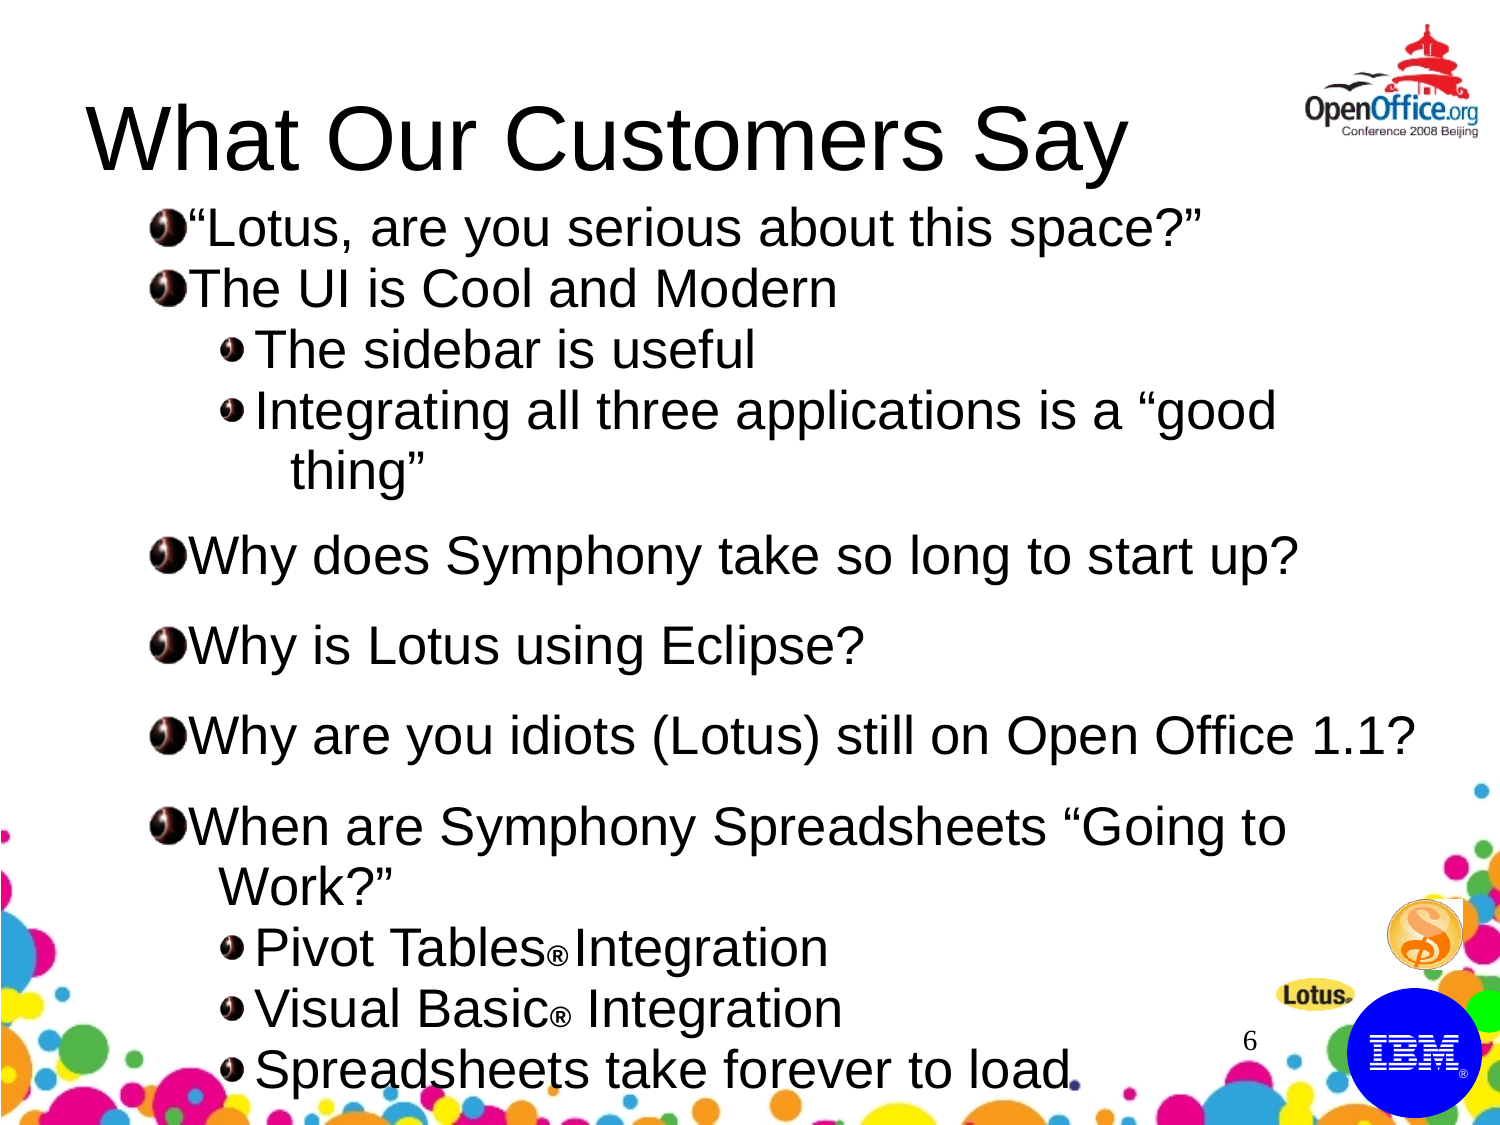

# What Our Customers Say
“Lotus, are you serious about this space?”
The UI is Cool and Modern
The sidebar is useful
Integrating all three applications is a “good thing”
Why does Symphony take so long to start up?
Why is Lotus using Eclipse?
Why are you idiots (Lotus) still on Open Office 1.1?
When are Symphony Spreadsheets “Going to Work?”
Pivot Tables® Integration
Visual Basic® Integration
Spreadsheets take forever to load
6